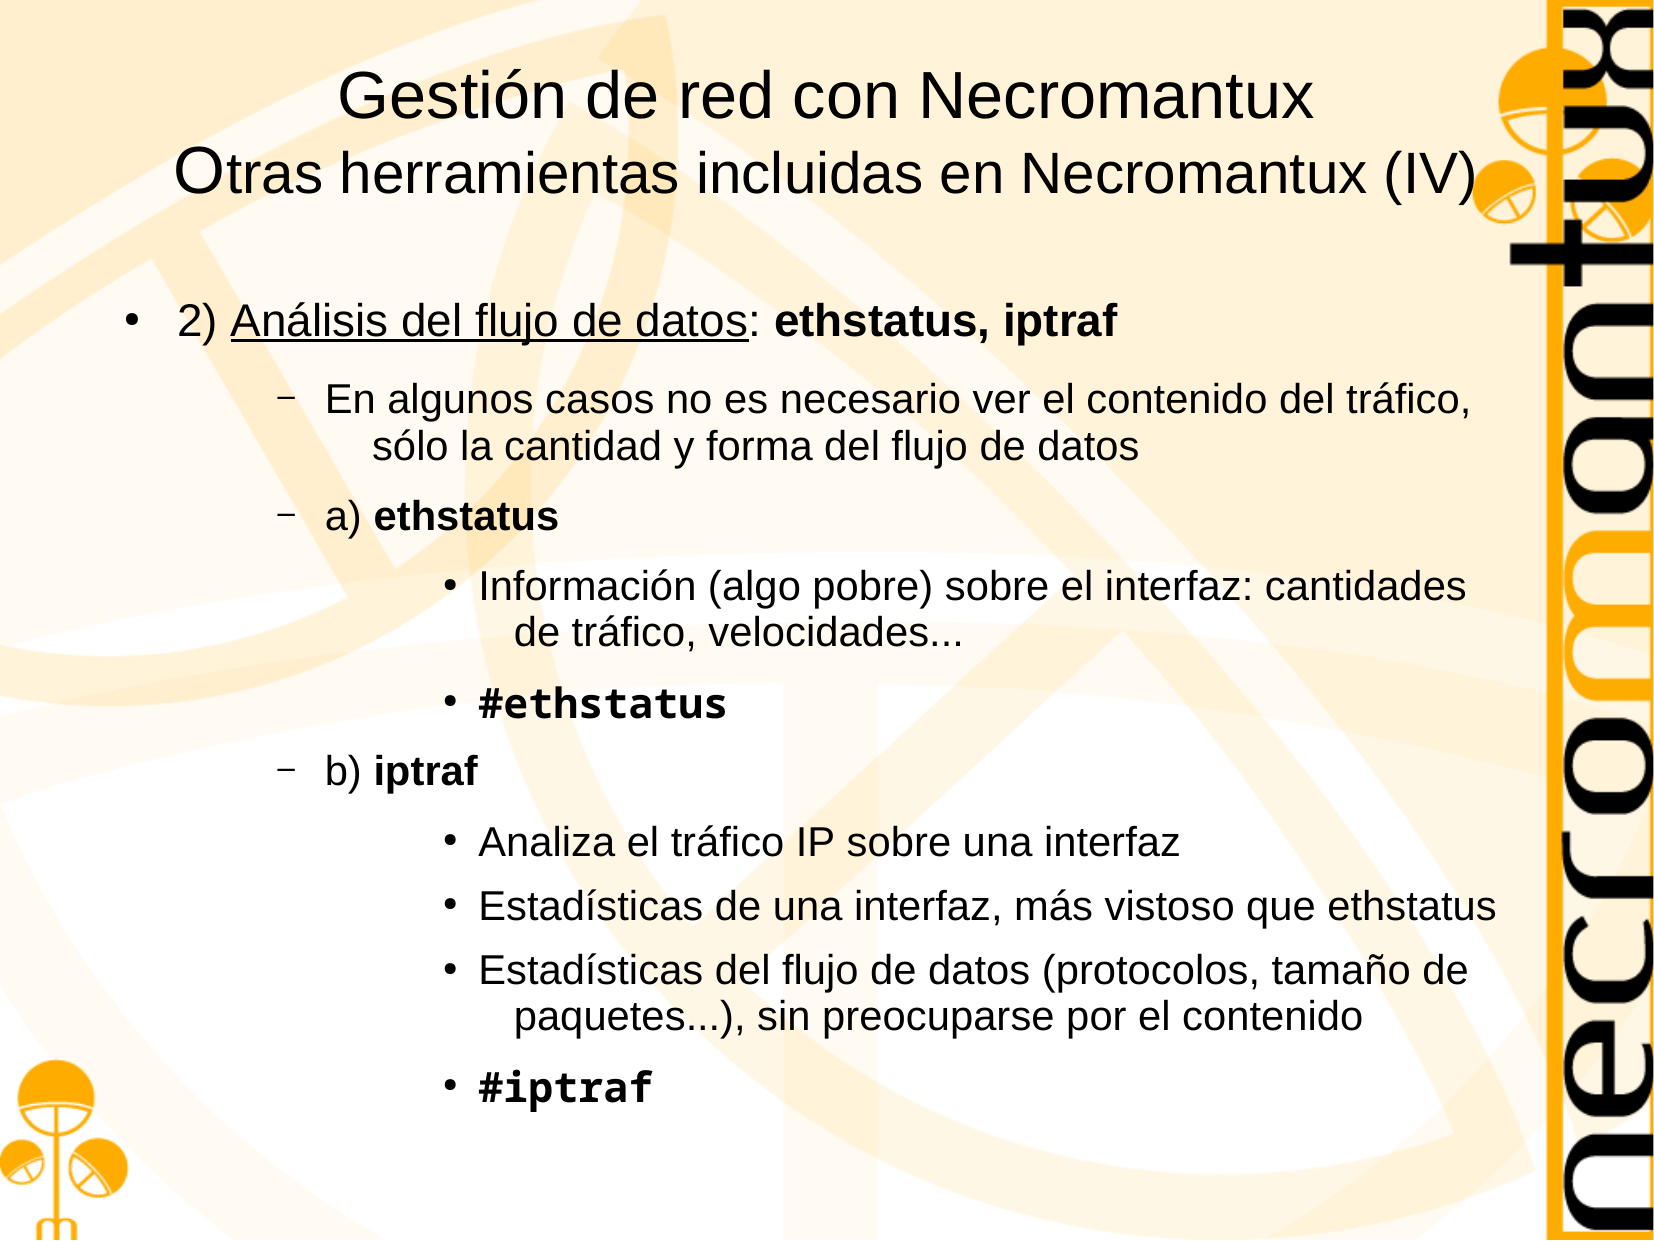

# Gestión de red con Necromantux Otras herramientas incluidas en Necromantux (IV)
2) Análisis del flujo de datos: ethstatus, iptraf
En algunos casos no es necesario ver el contenido del tráfico, sólo la cantidad y forma del flujo de datos
a) ethstatus
Información (algo pobre) sobre el interfaz: cantidades de tráfico, velocidades...
#ethstatus
b) iptraf
Analiza el tráfico IP sobre una interfaz
Estadísticas de una interfaz, más vistoso que ethstatus
Estadísticas del flujo de datos (protocolos, tamaño de paquetes...), sin preocuparse por el contenido
#iptraf